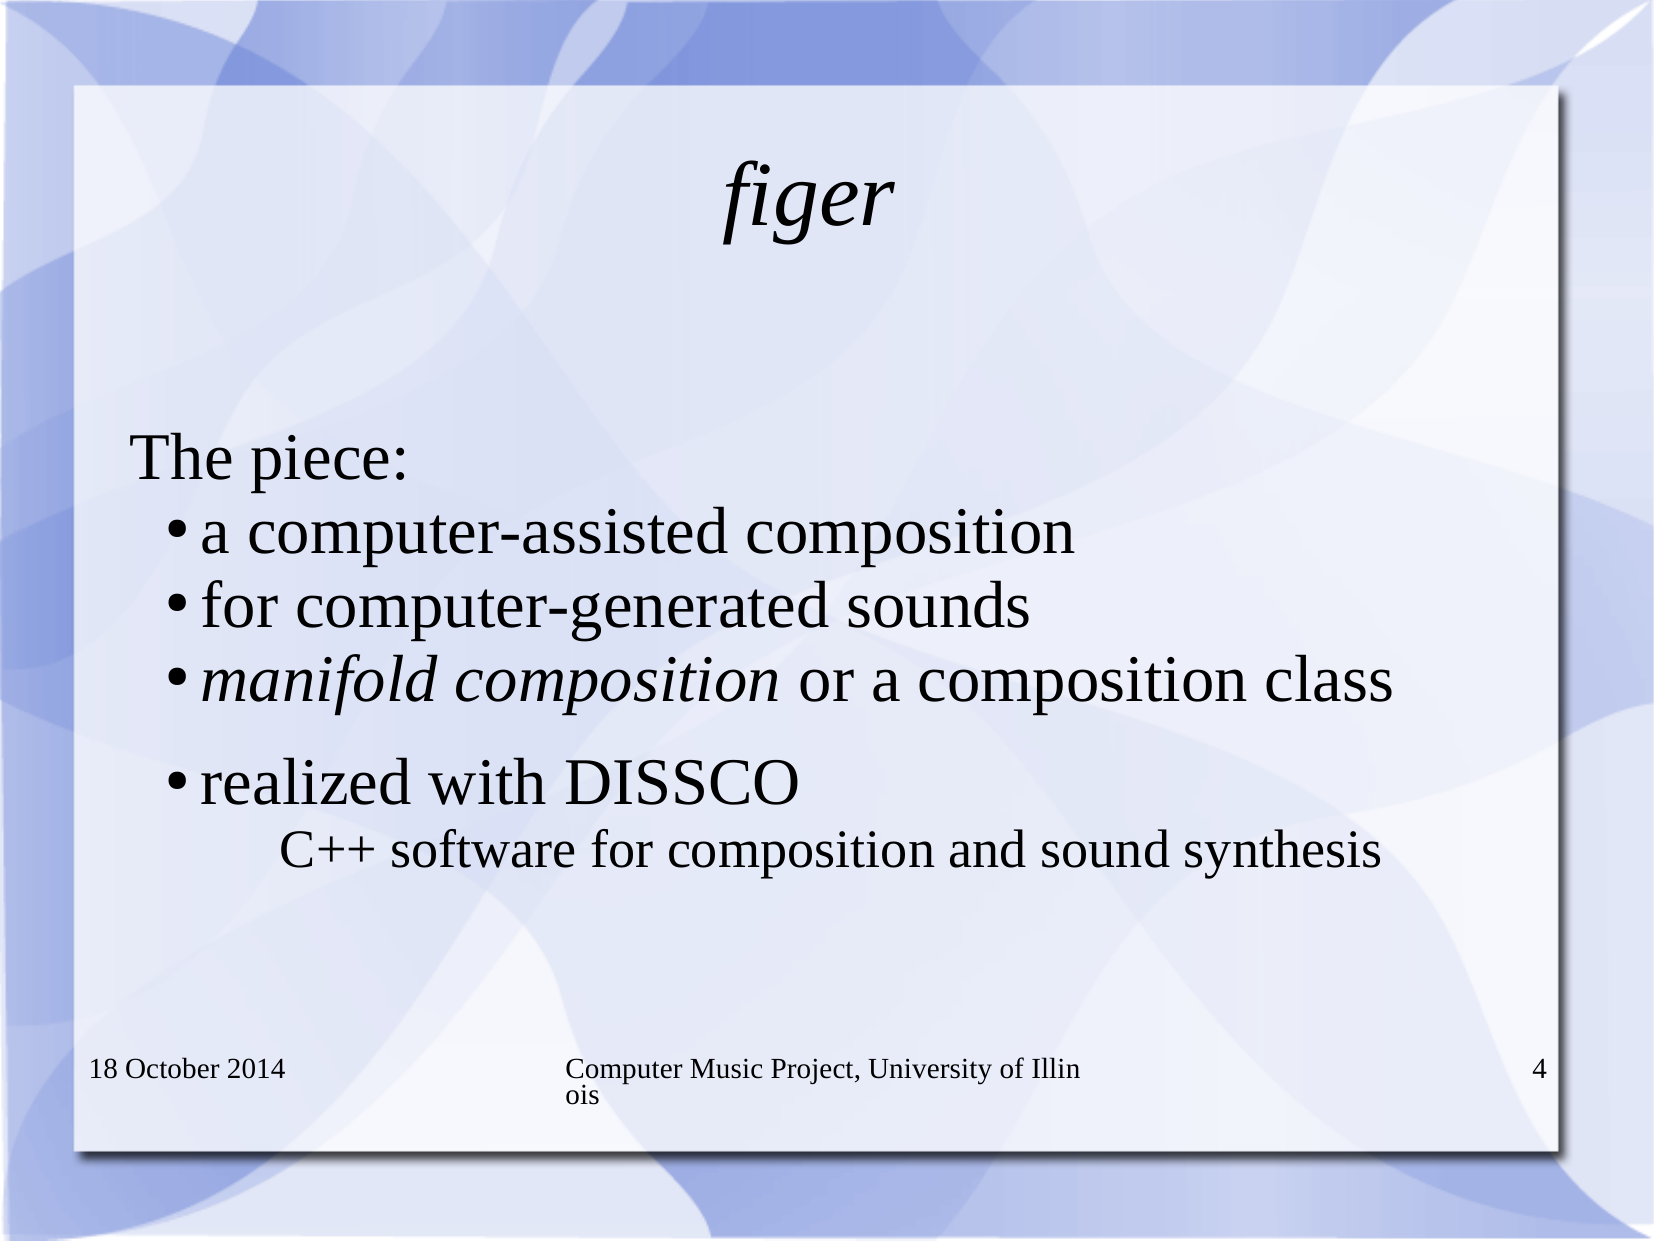

# figer
The piece:
a computer-assisted composition
for computer-generated sounds
manifold composition or a composition class
realized with DISSCO
		C++ software for composition and sound synthesis
18 October 2014
Computer Music Project, University of Illinois
4